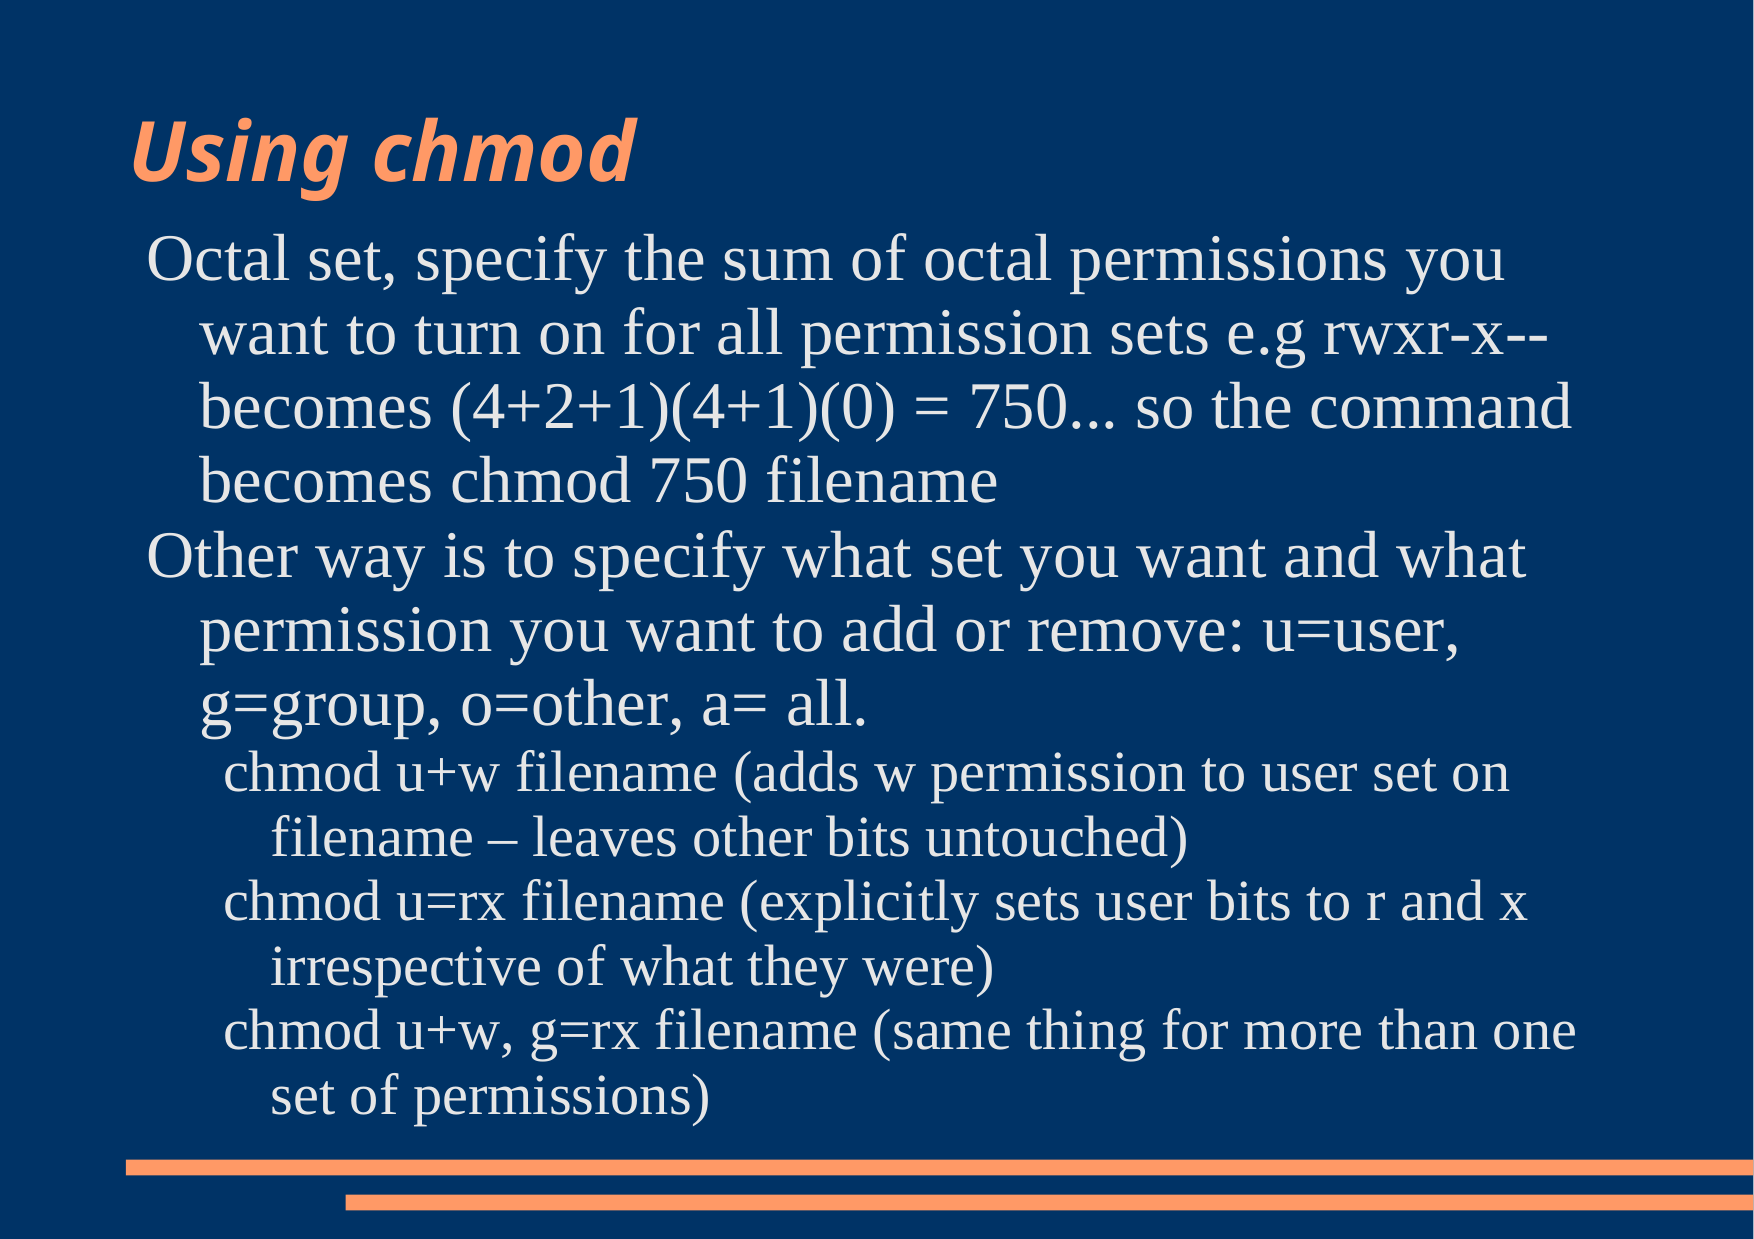

# Using chmod
Octal set, specify the sum of octal permissions you want to turn on for all permission sets e.g rwxr-x-- becomes (4+2+1)(4+1)(0) = 750... so the command becomes chmod 750 filename
Other way is to specify what set you want and what permission you want to add or remove: u=user, g=group, o=other, a= all.
chmod u+w filename (adds w permission to user set on filename – leaves other bits untouched)
chmod u=rx filename (explicitly sets user bits to r and x irrespective of what they were)
chmod u+w, g=rx filename (same thing for more than one set of permissions)